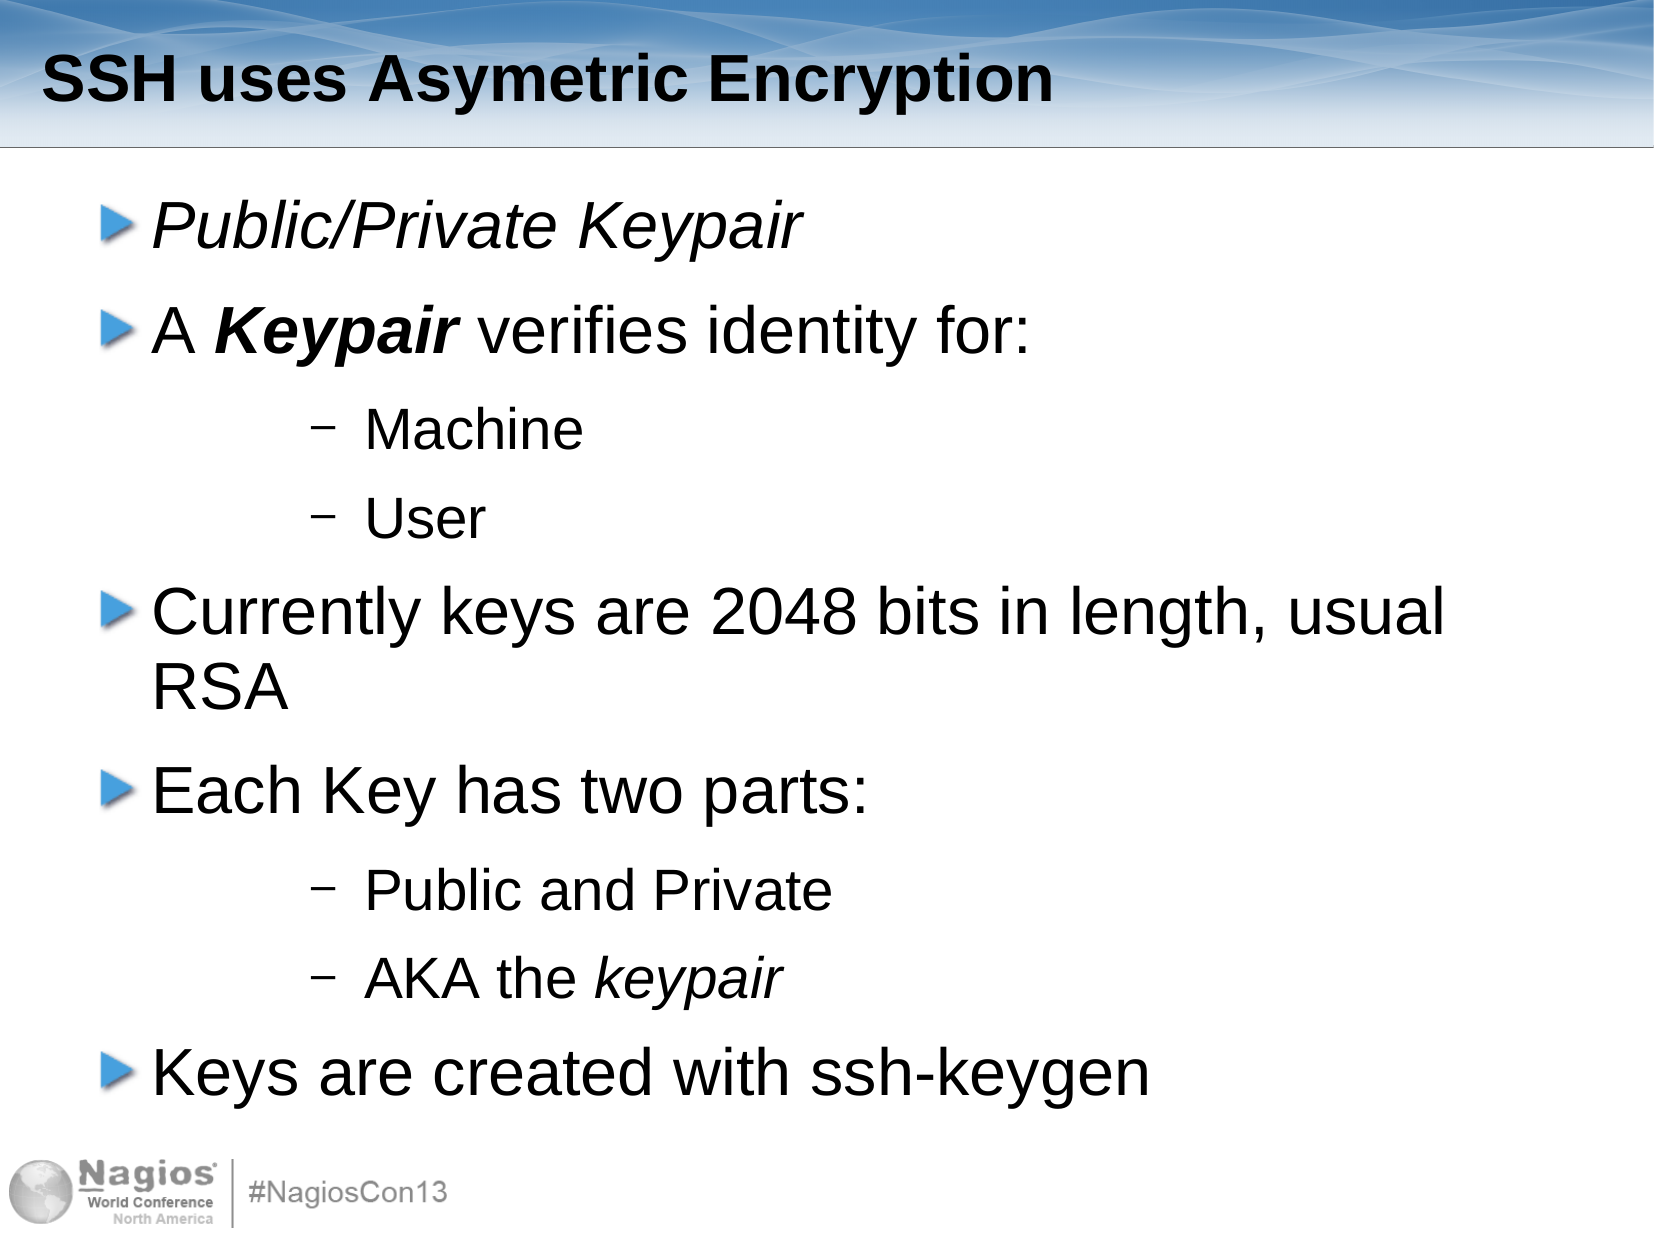

# SSH uses Asymetric Encryption
Public/Private Keypair
A Keypair verifies identity for:
Machine
User
Currently keys are 2048 bits in length, usual RSA
Each Key has two parts:
Public and Private
AKA the keypair
Keys are created with ssh-keygen